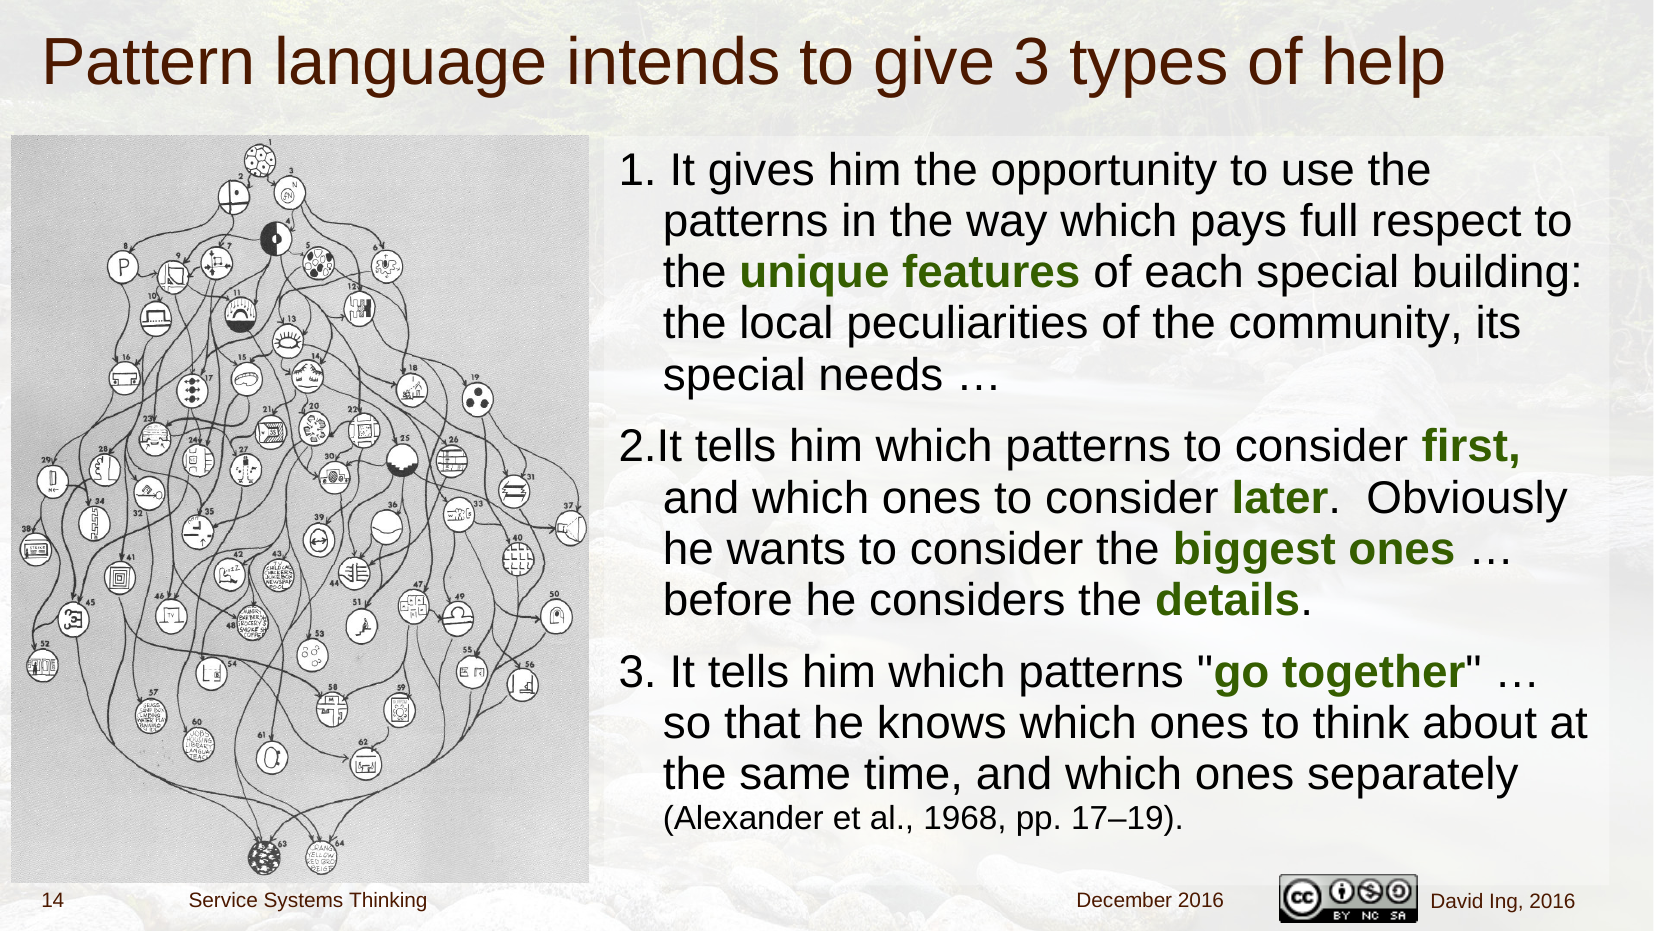

# Pattern language intends to give 3 types of help
 It gives him the opportunity to use the patterns in the way which pays full respect to the unique features of each special building: the local peculiarities of the community, its special needs …
It tells him which patterns to consider first, and which ones to consider later. Obviously he wants to consider the biggest ones … before he considers the details.
 It tells him which patterns "go together" … so that he knows which ones to think about at the same time, and which ones separately (Alexander et al., 1968, pp. 17–19).
Service Systems Thinking
December 2016
14